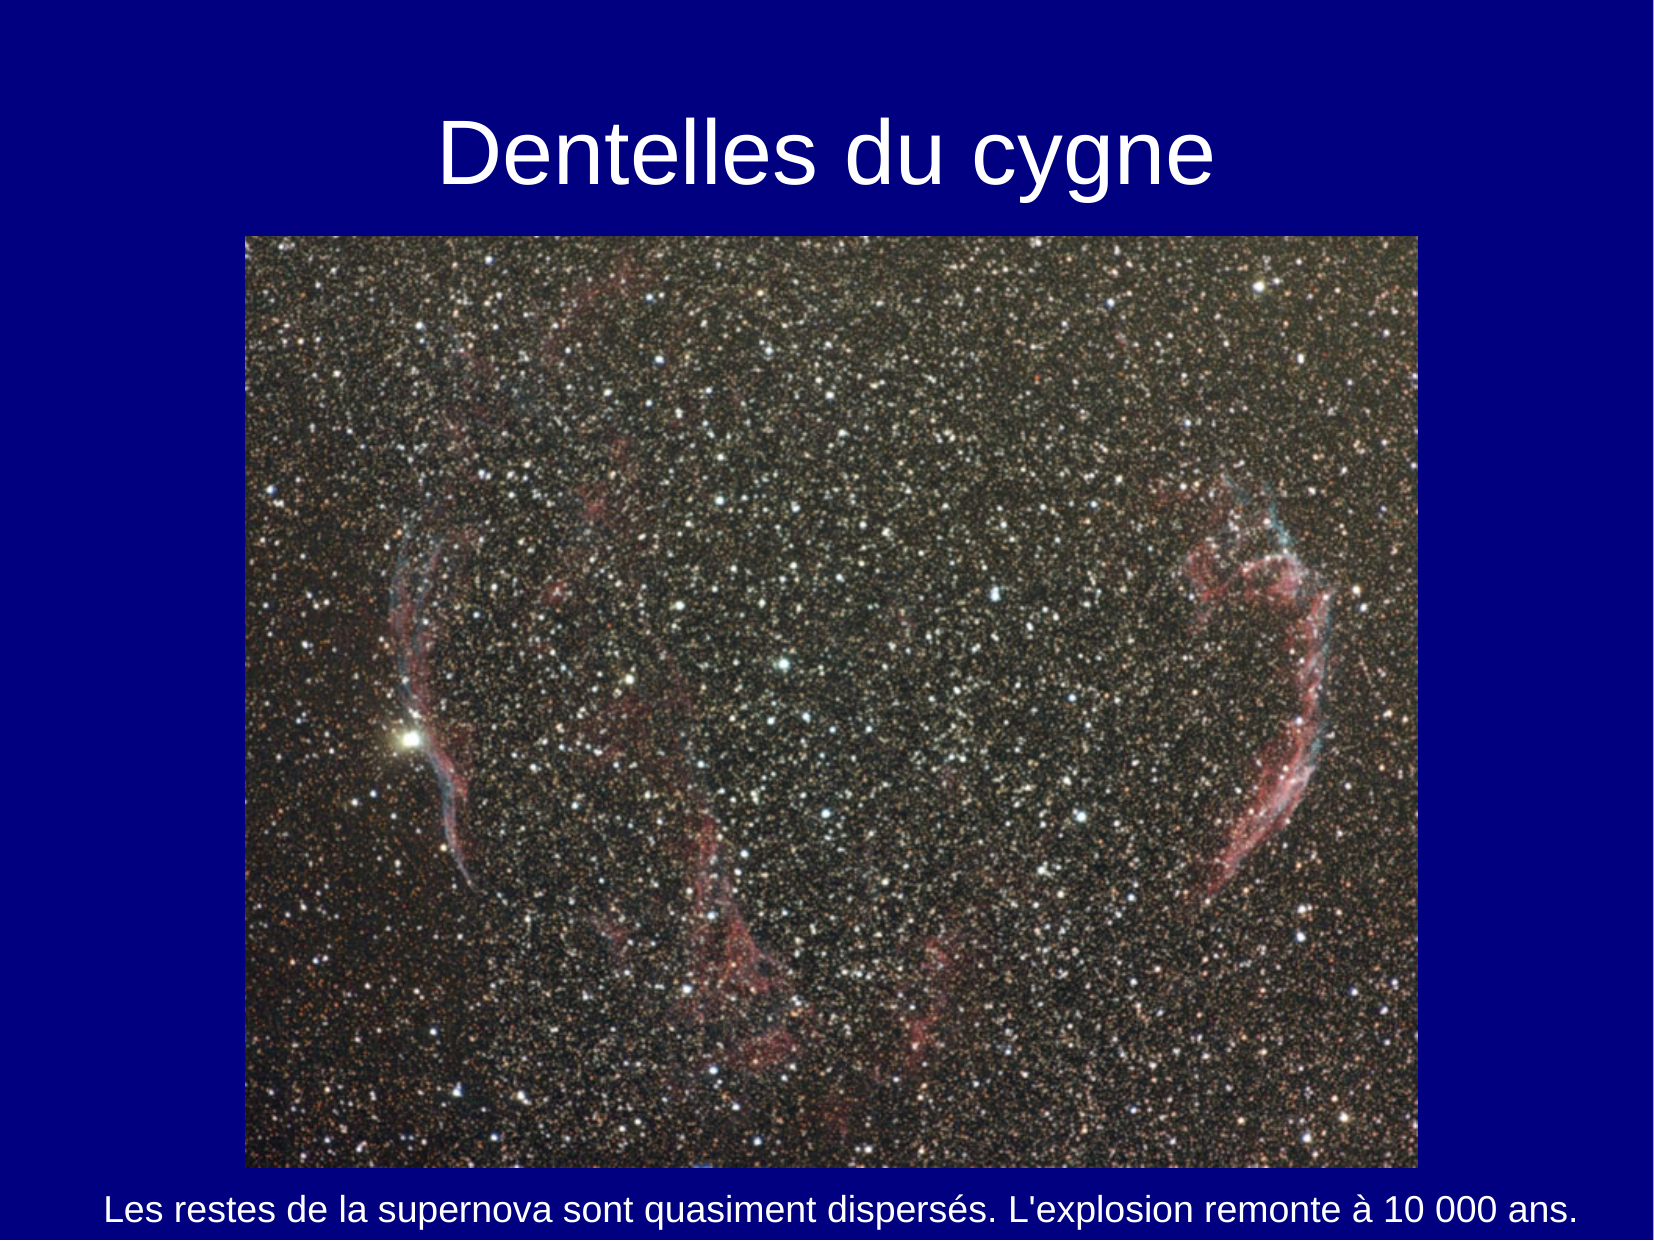

# Dentelles du cygne
Les restes de la supernova sont quasiment dispersés. L'explosion remonte à 10 000 ans.